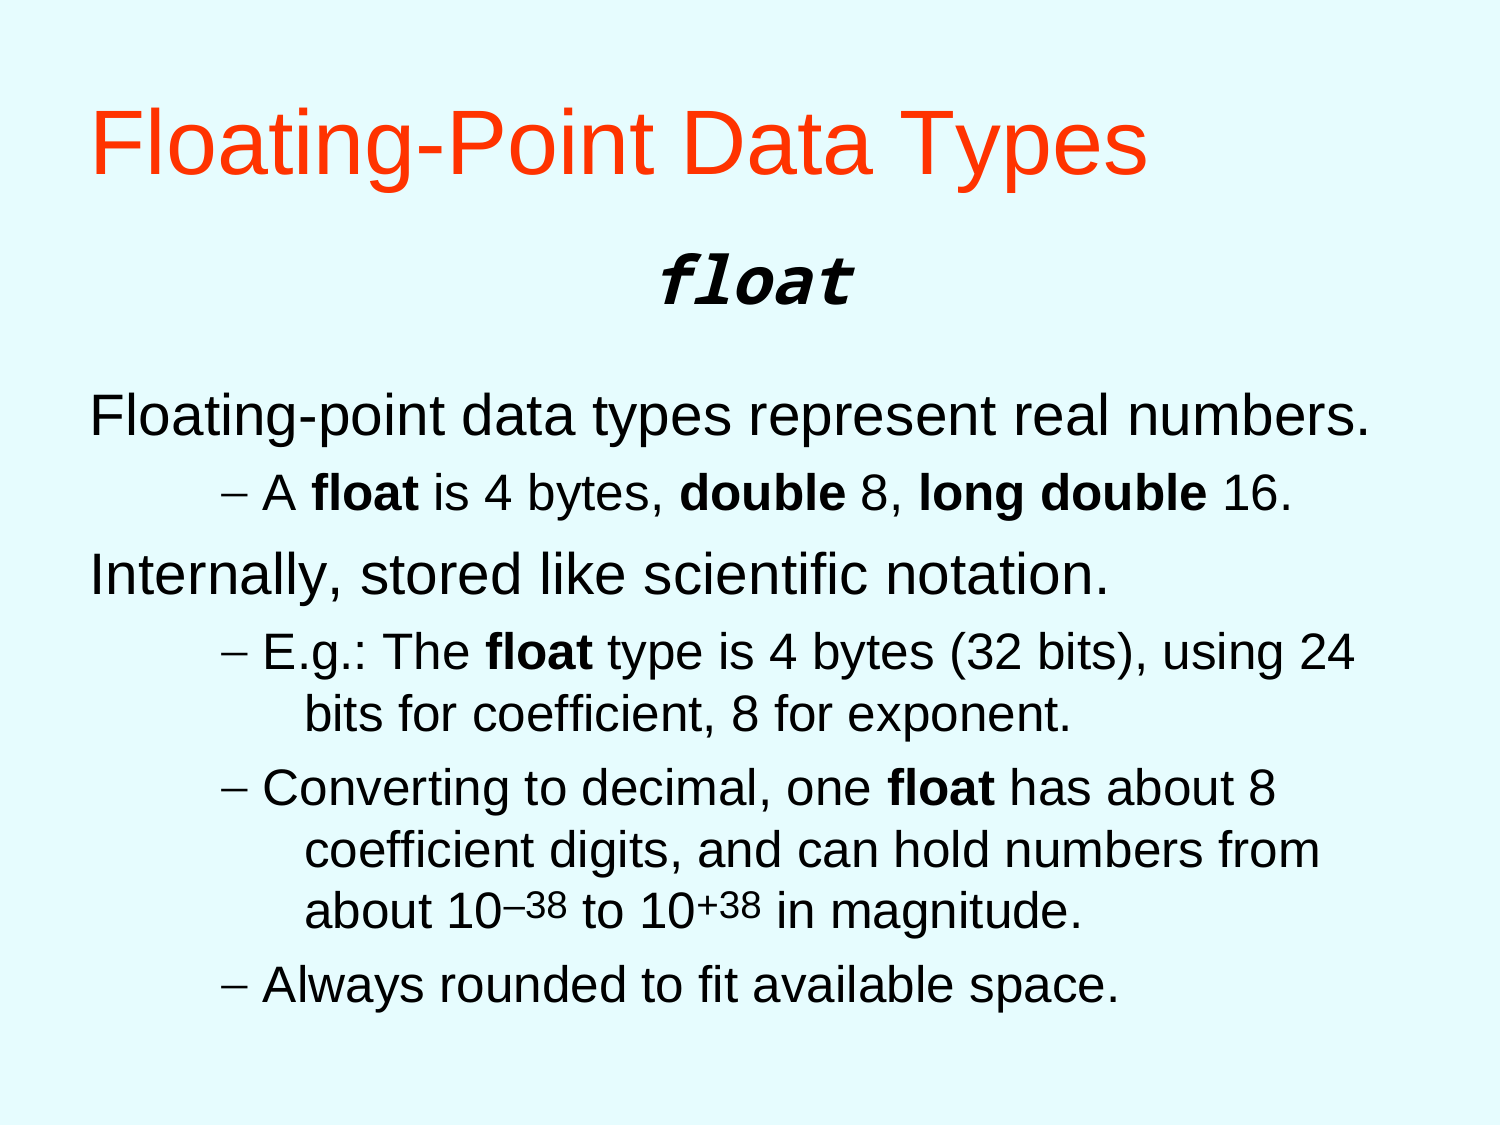

# Floating-Point Data Types
float
Floating-point data types represent real numbers.
A float is 4 bytes, double 8, long double 16.
Internally, stored like scientific notation.
E.g.: The float type is 4 bytes (32 bits), using 24 bits for coefficient, 8 for exponent.
Converting to decimal, one float has about 8 coefficient digits, and can hold numbers from about 10–38 to 10+38 in magnitude.
Always rounded to fit available space.